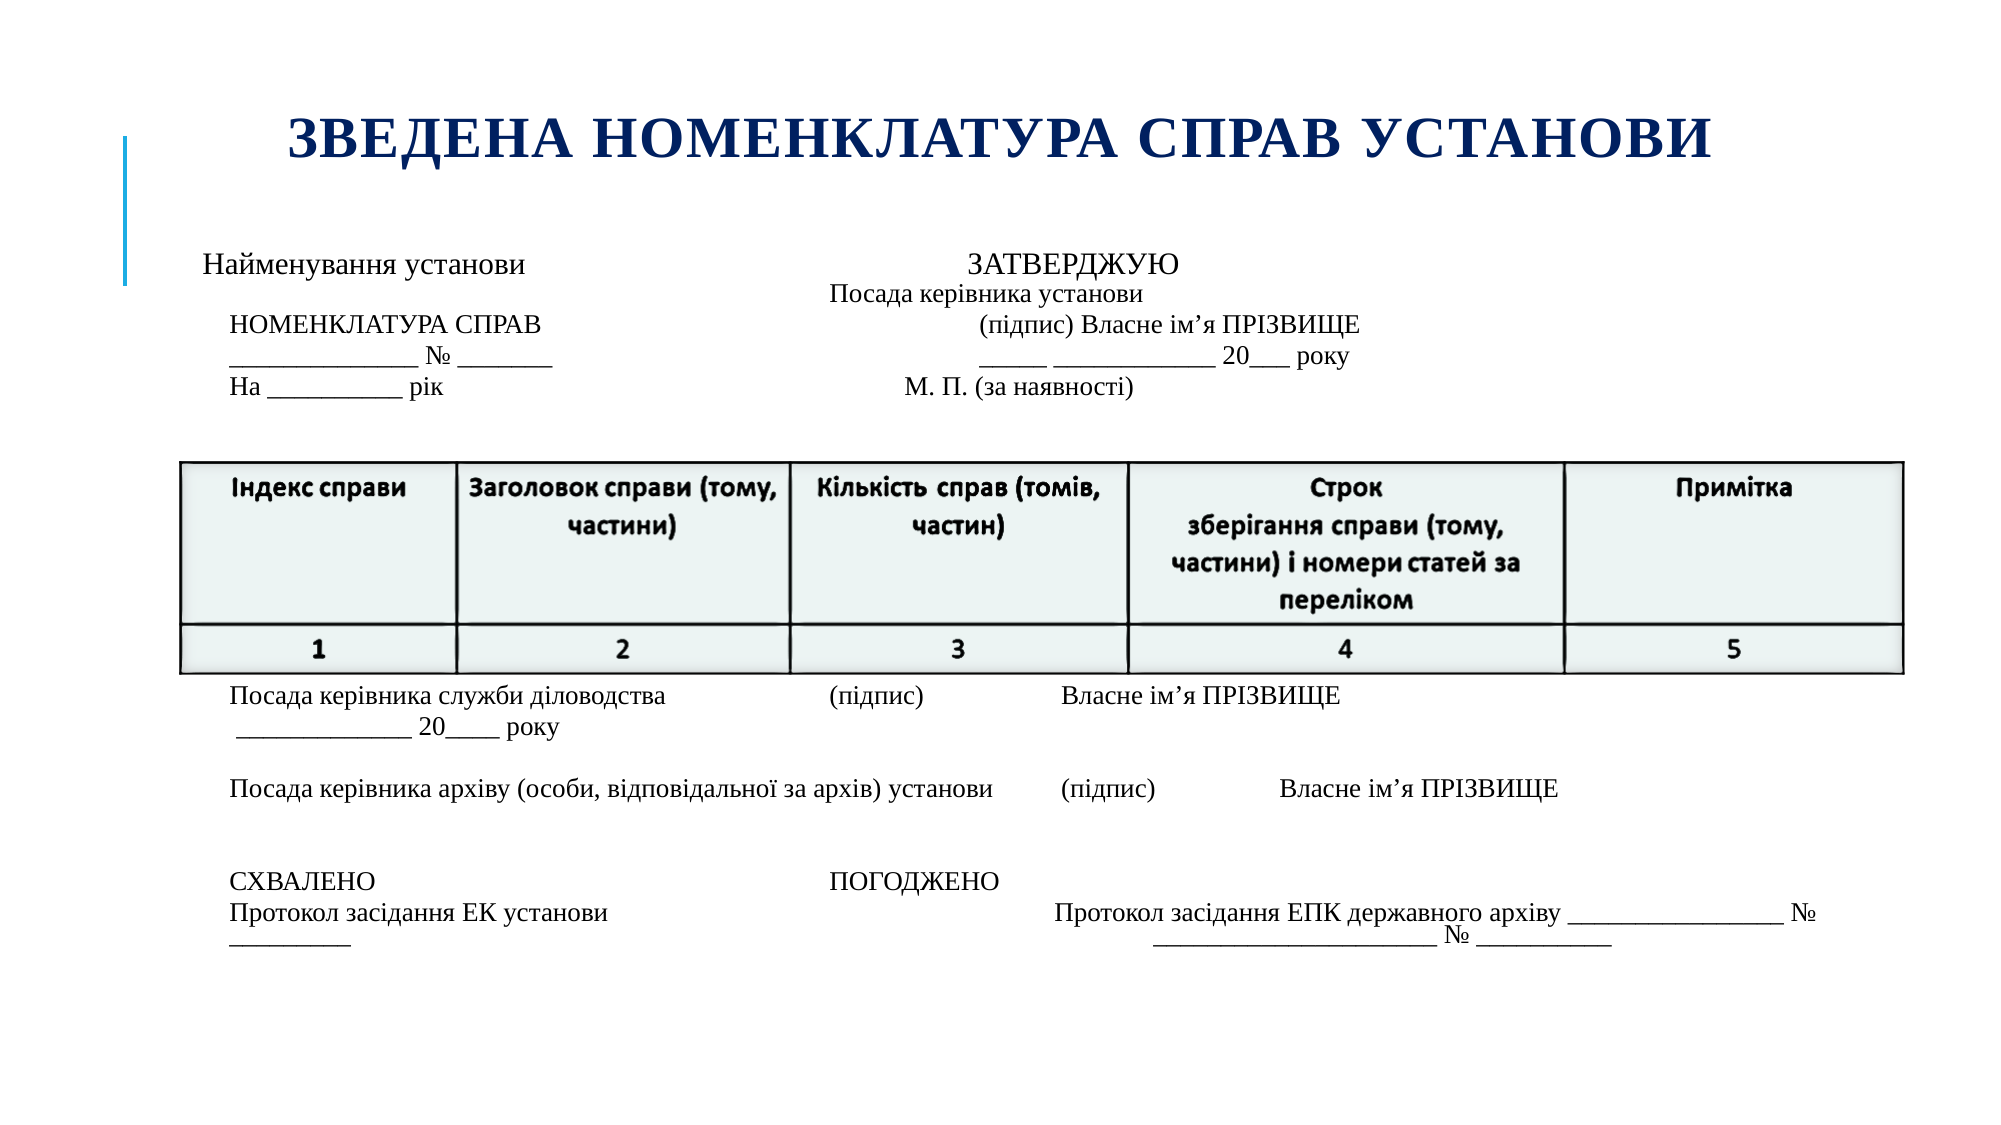

# Зведена номенклатура справ установи
Найменування установи 						ЗАТВЕРДЖУЮ
								Посада керівника установи
НОМЕНКЛАТУРА СПРАВ 						(підпис) Власне ім’я ПРІЗВИЩЕ
______________ № _______ 						_____ ____________ 20___ року
На __________ рік 							М. П. (за наявності)
Посада керівника служби діловодства 			(підпис)		 Власне ім’я ПРІЗВИЩЕ
 _____________ 20____ року
Посада керівника архіву (особи, відповідальної за архів) установи	 (підпис) 		Власне ім’я ПРІЗВИЩЕ
СХВАЛЕНО							ПОГОДЖЕНО
Протокол засідання ЕК установи					 	Протокол засідання ЕПК державного архіву ________________ № _________ _____________________ № __________